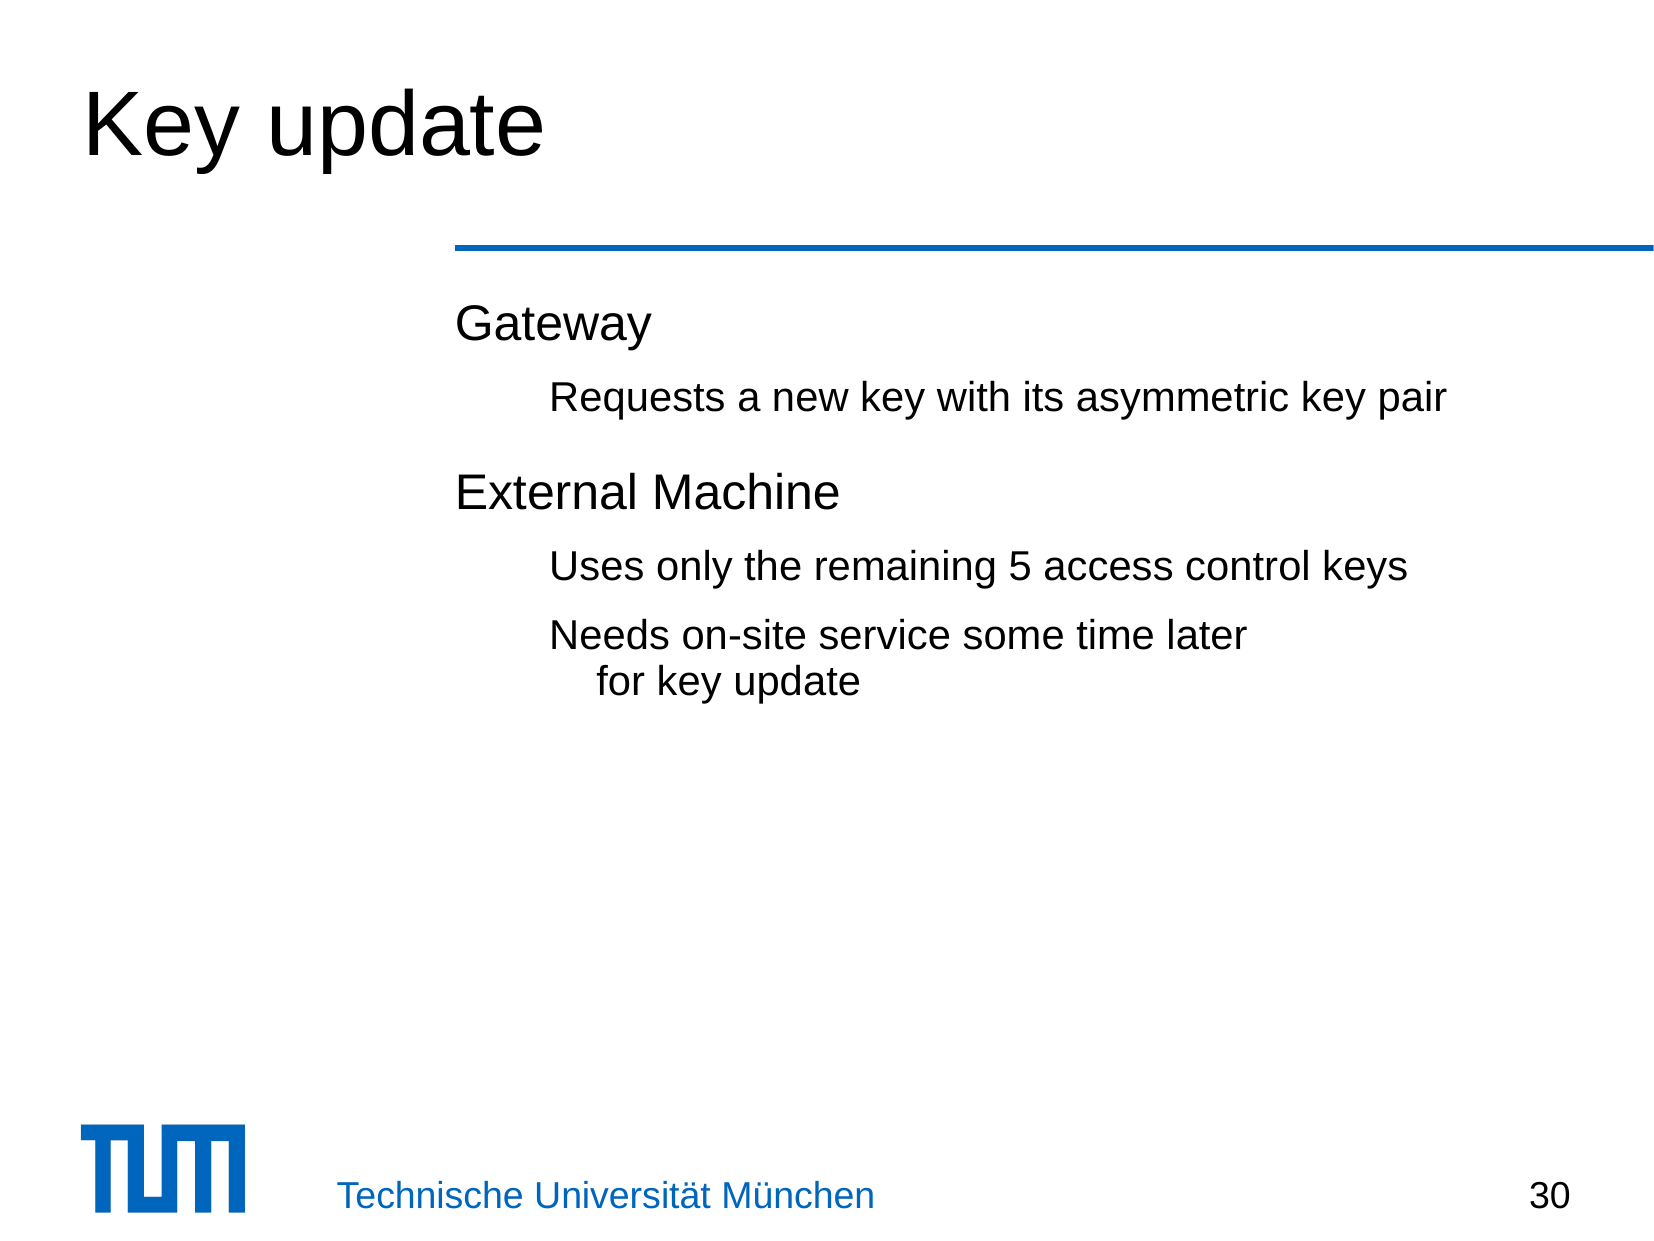

# Key update
Gateway
Requests a new key with its asymmetric key pair
External Machine
Uses only the remaining 5 access control keys
Needs on-site service some time later
for key update
30